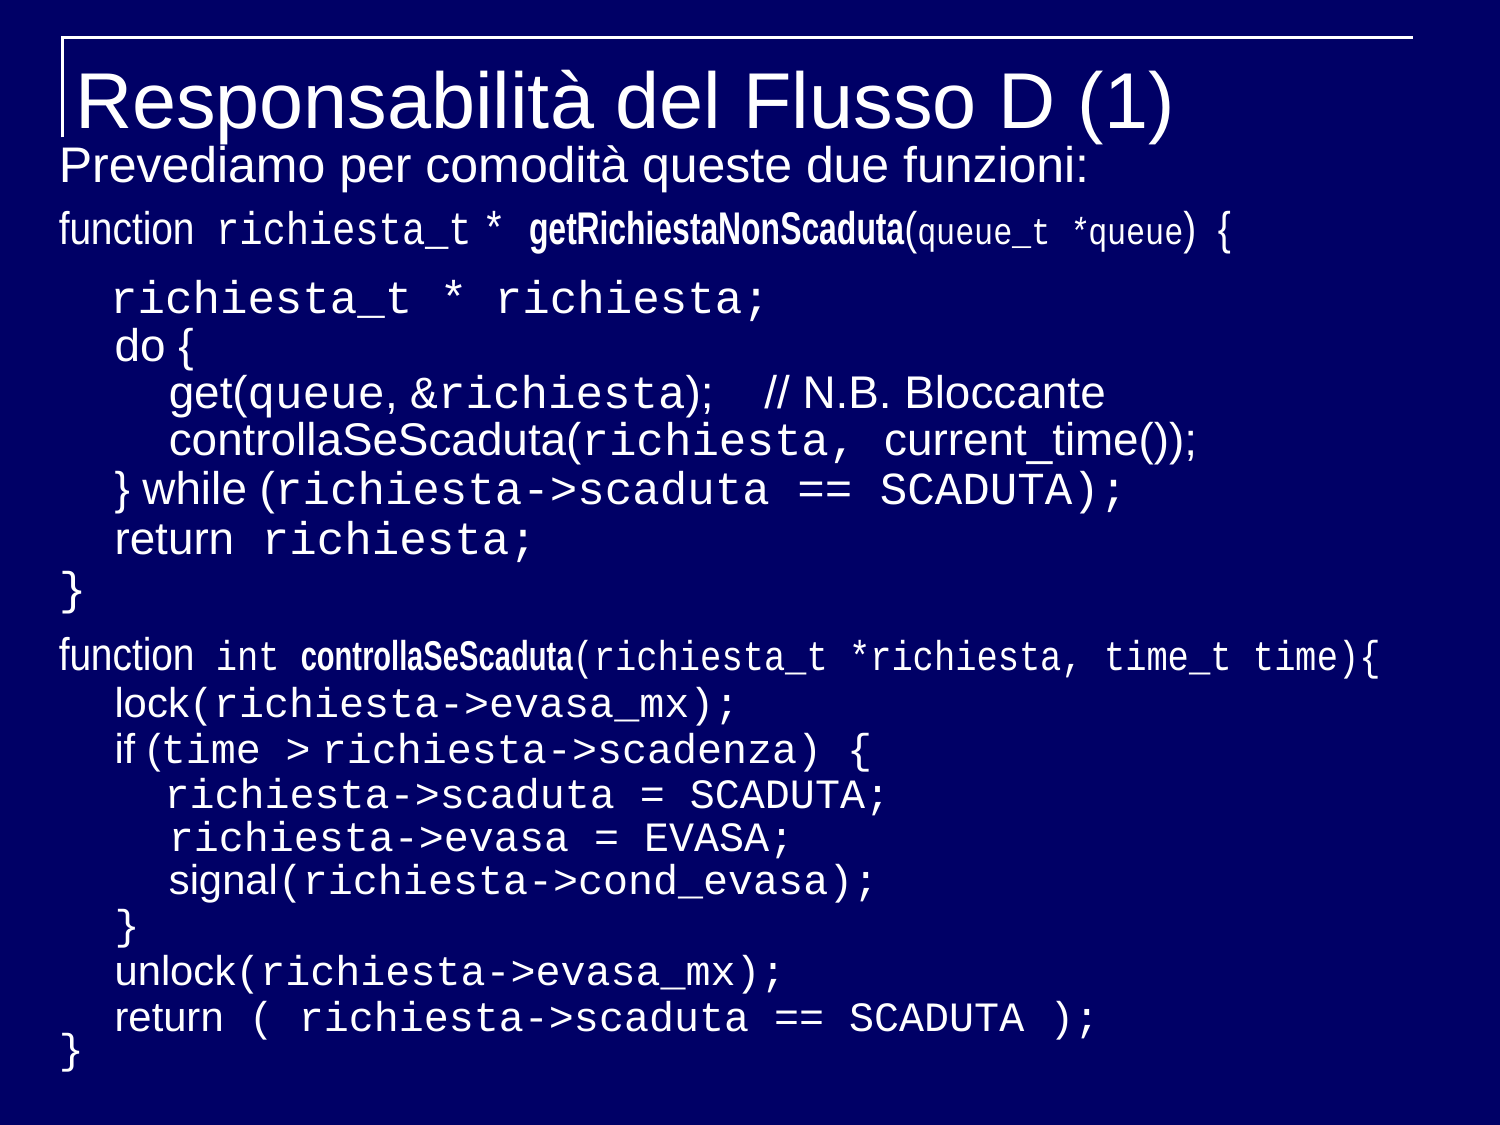

# Responsabilità del Flusso D (1)‏
Prevediamo per comodità queste due funzioni:
function richiesta_t * getRichiestaNonScaduta(queue_t *queue) {
 richiesta_t * richiesta;
do {
get(queue, &richiesta); // N.B. Bloccante
controllaSeScaduta(richiesta, current_time());
} while (richiesta->scaduta == SCADUTA);
return richiesta;
}
function int controllaSeScaduta(richiesta_t *richiesta, time_t time){
lock(richiesta->evasa_mx);
if (time > richiesta->scadenza) {
 richiesta->scaduta = SCADUTA;
richiesta->evasa = EVASA;
signal(richiesta->cond_evasa);
}
unlock(richiesta->evasa_mx);
return ( richiesta->scaduta == SCADUTA );
}